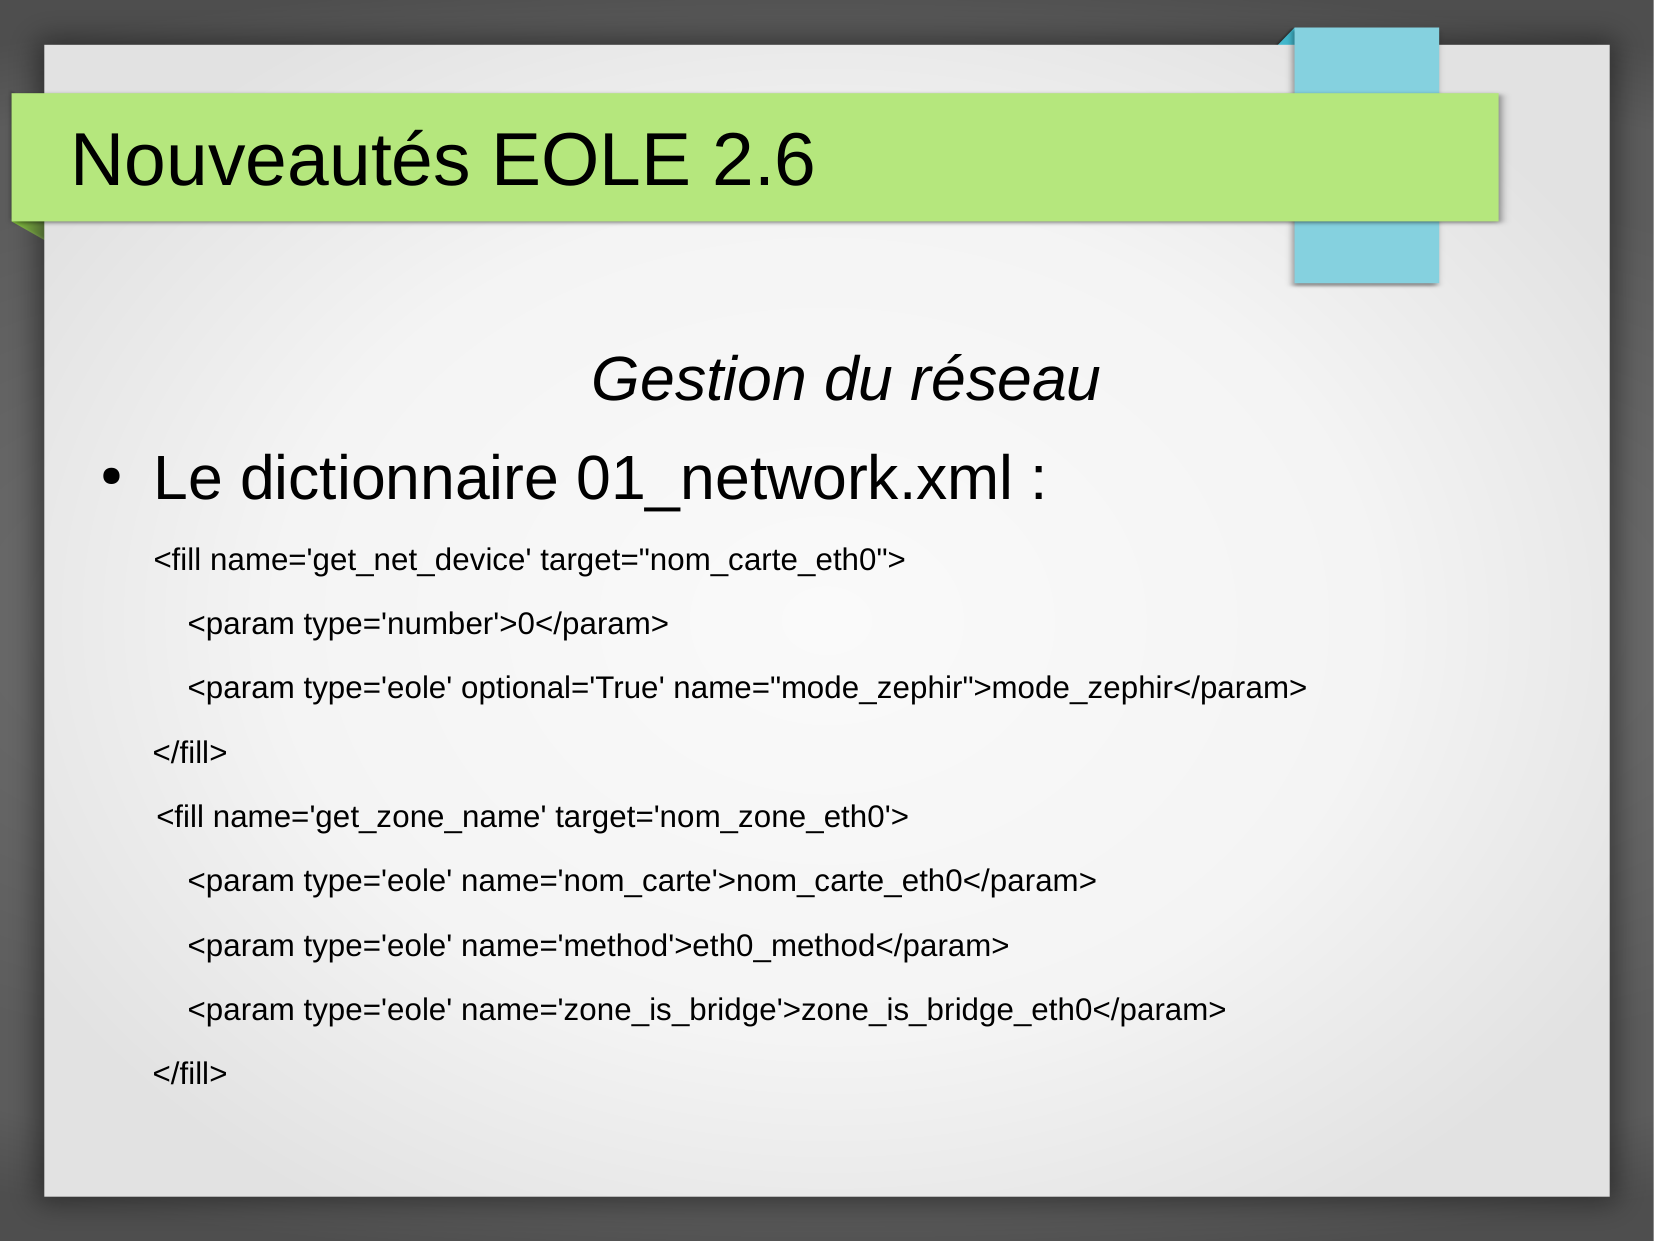

# Nouveautés EOLE 2.6
Gestion du réseau
Le dictionnaire 01_network.xml :
<fill name='get_net_device' target="nom_carte_eth0">
 <param type='number'>0</param>
 <param type='eole' optional='True' name="mode_zephir">mode_zephir</param>
 </fill>
<fill name='get_zone_name' target='nom_zone_eth0'>
 <param type='eole' name='nom_carte'>nom_carte_eth0</param>
 <param type='eole' name='method'>eth0_method</param>
 <param type='eole' name='zone_is_bridge'>zone_is_bridge_eth0</param>
 </fill>